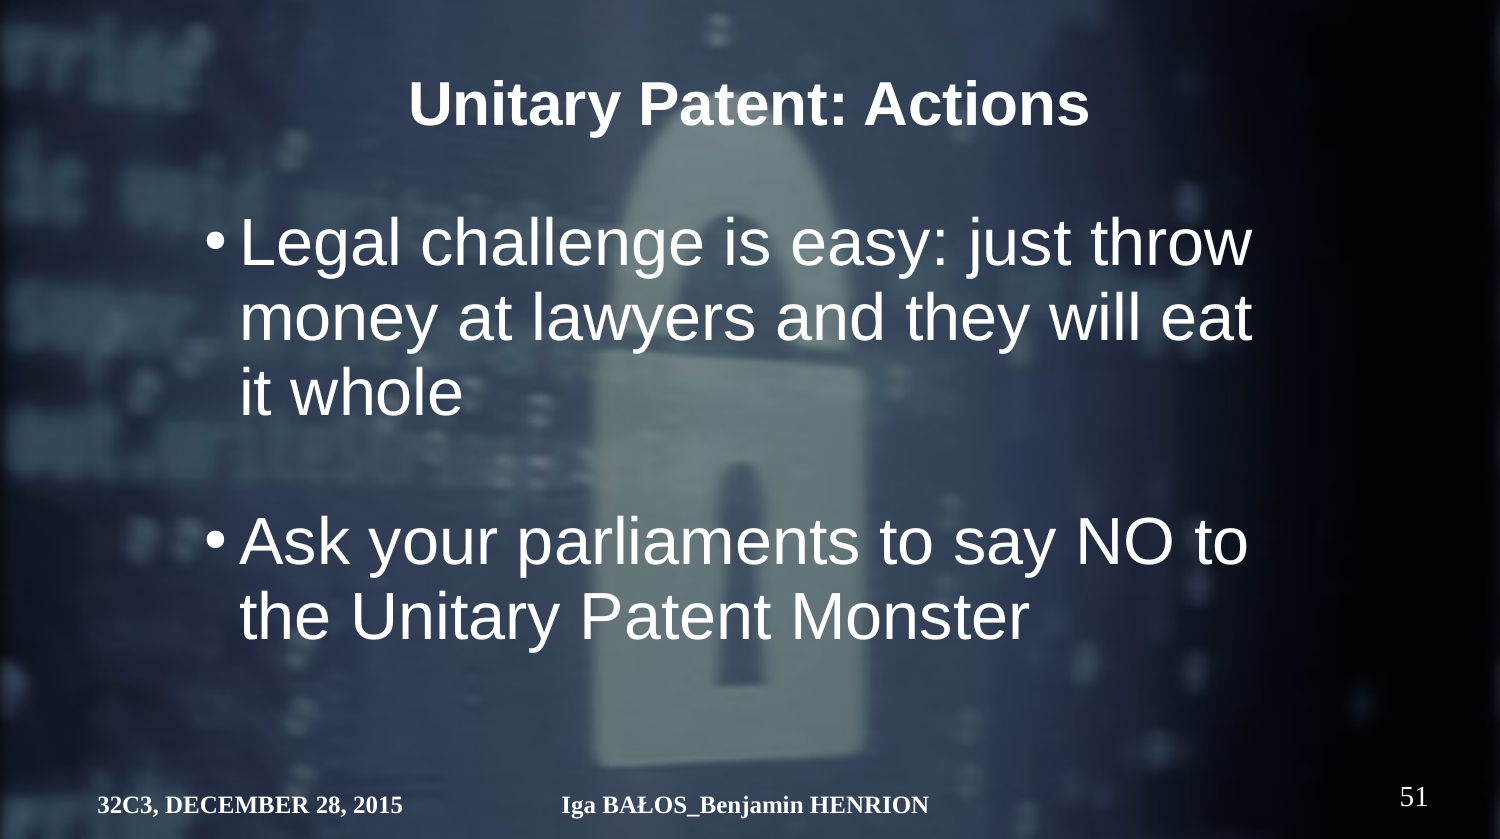

# Unitary Patent: Actions
Legal challenge is easy: just throw money at lawyers and they will eat it whole
Ask your parliaments to say NO to the Unitary Patent Monster
51
32C3, DECEMBER 22, 2015
Iga BAŁOS_Benjamin HENRION